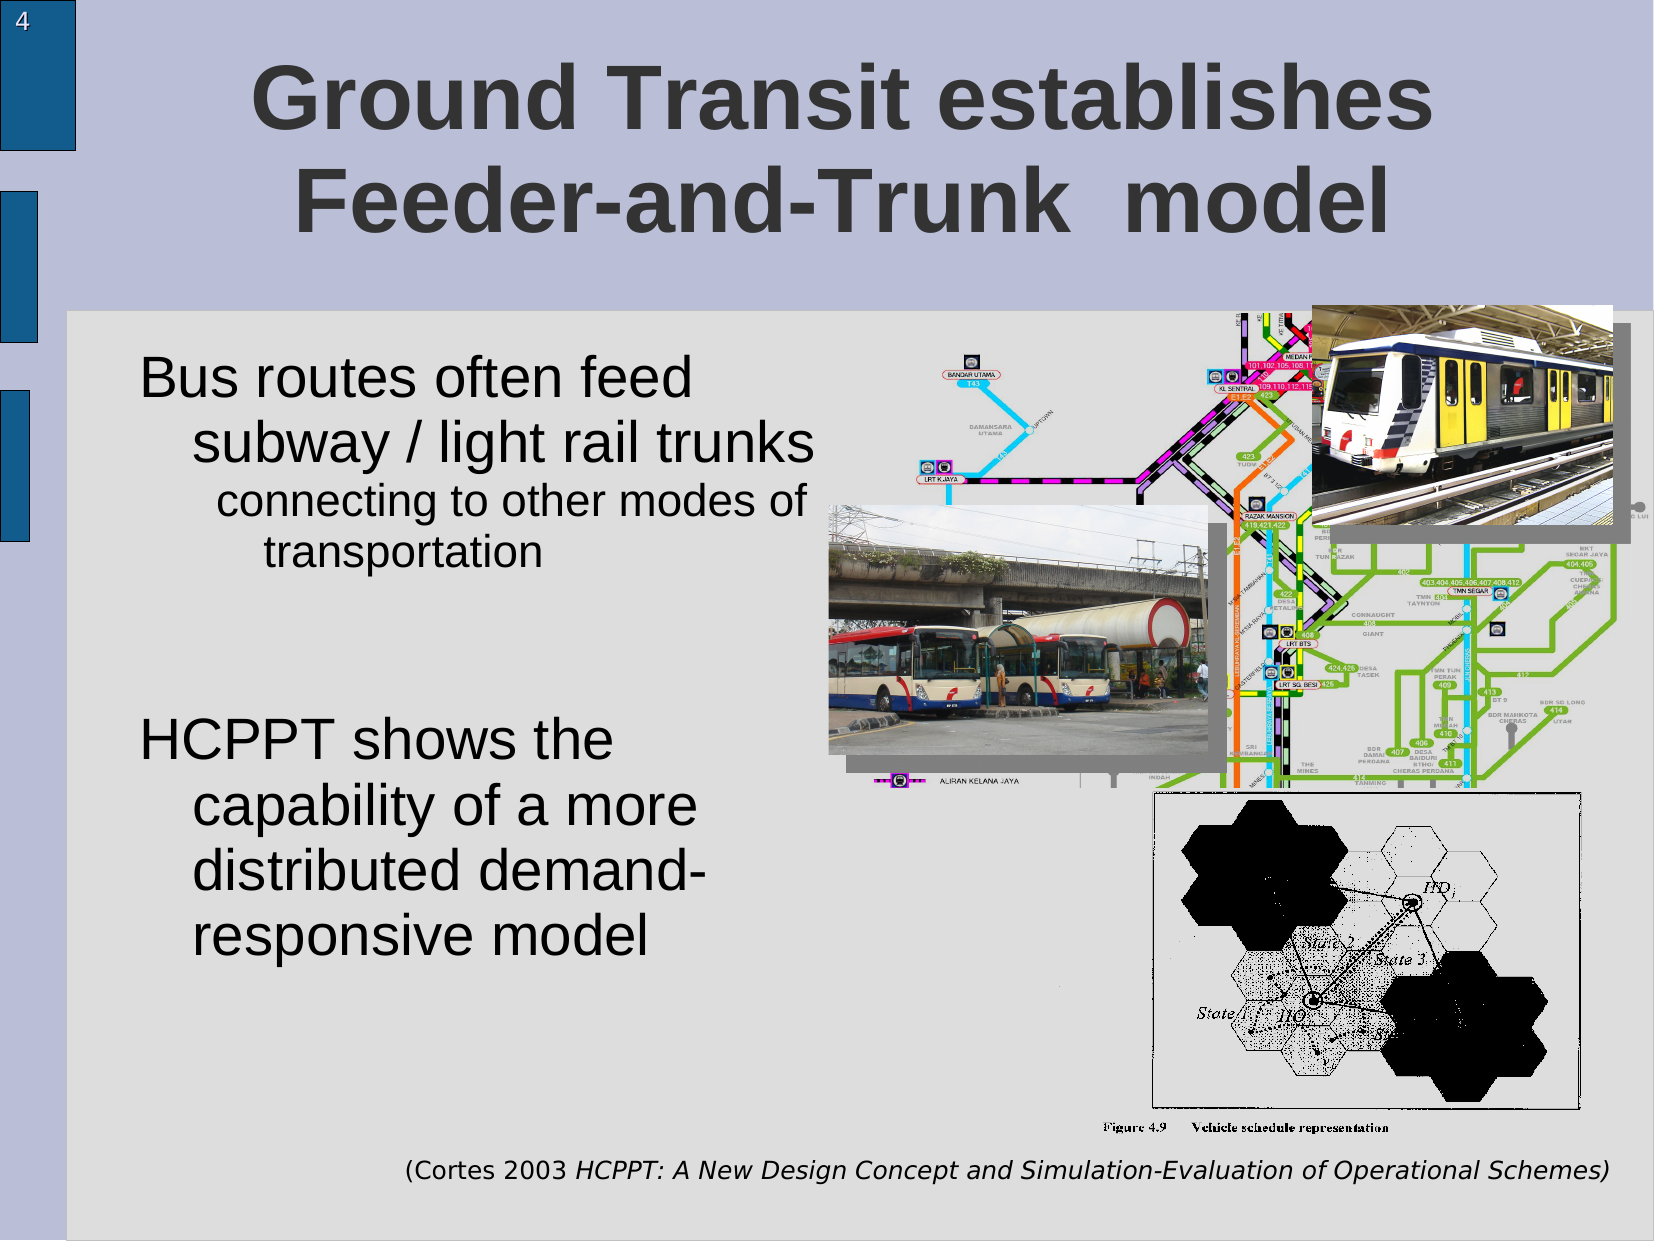

# Ground Transit establishes Feeder-and-Trunk model
Bus routes often feed subway / light rail trunks
connecting to other modes of transportation
HCPPT shows the capability of a more distributed demand-responsive model
(Cortes 2003 HCPPT: A New Design Concept and Simulation-Evaluation of Operational Schemes)